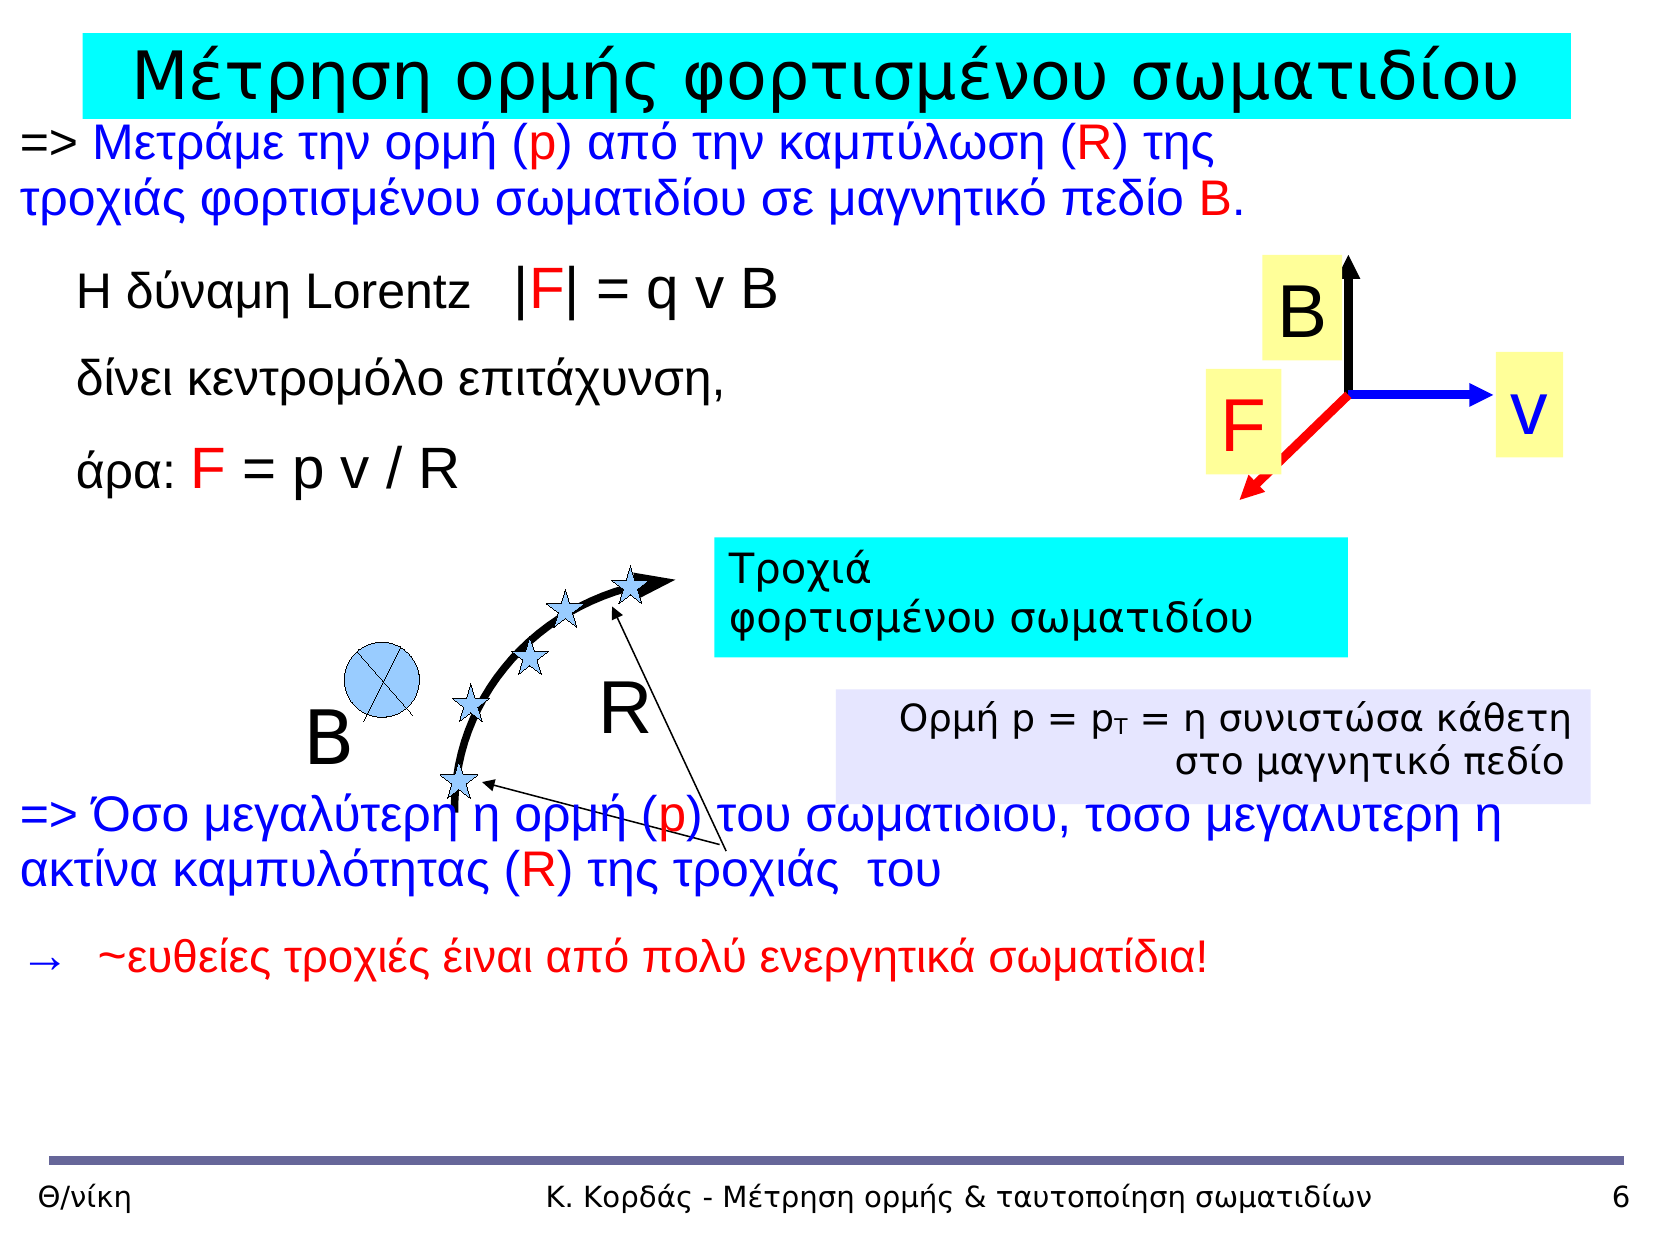

# Μέτρηση ορμής φορτισμένου σωματιδίου
=> Μετράμε την ορμή (p) από την καμπύλωση (R) της τροχιάς φορτισμένου σωματιδίου σε μαγνητικό πεδίο B.
 Η δύναμη Lorentz |F| = q v B
 δίνει κεντρομόλο επιτάχυνση,
 άρα: F = p v / R
=> Όσο μεγαλύτερη η ορμή (p) του σωματιδίου, τόσο μεγαλύτερη η ακτίνα καμπυλότητας (R) της τροχιάς του
→ ~ευθείες τροχιές έιναι από πολύ ενεργητικά σωματίδια!
B
v
F
Τροχιά
φορτισμένου σωματιδίου
R
Β
 Ορμή p = pT = η συνιστώσα κάθετη
 στο μαγνητικό πεδίο
Θ/νίκη
Κ. Κορδάς - Μέτρηση ορμής & ταυτοποίηση σωματιδίων
6